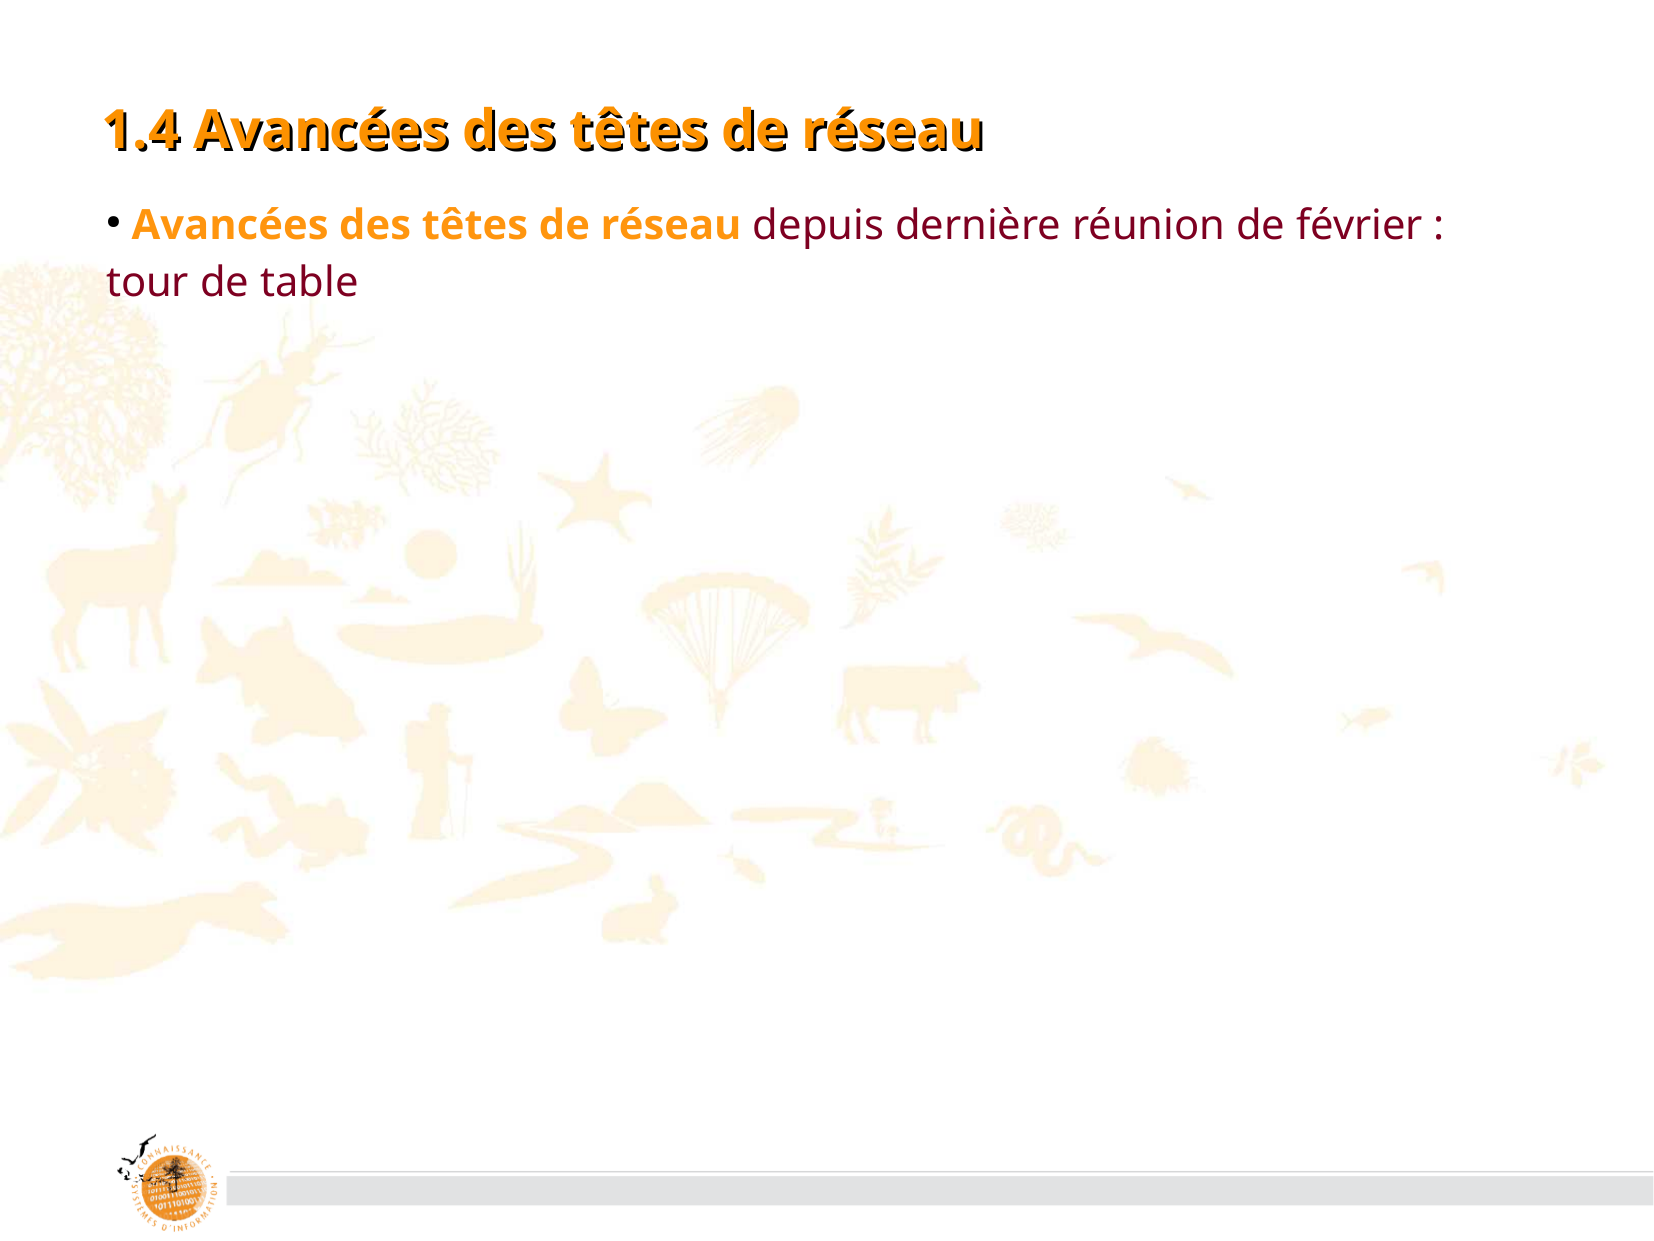

# 1.4 Avancées des têtes de réseau
 Avancées des têtes de réseau depuis dernière réunion de février : tour de table
Cotech SINP - 29/11/2018
12